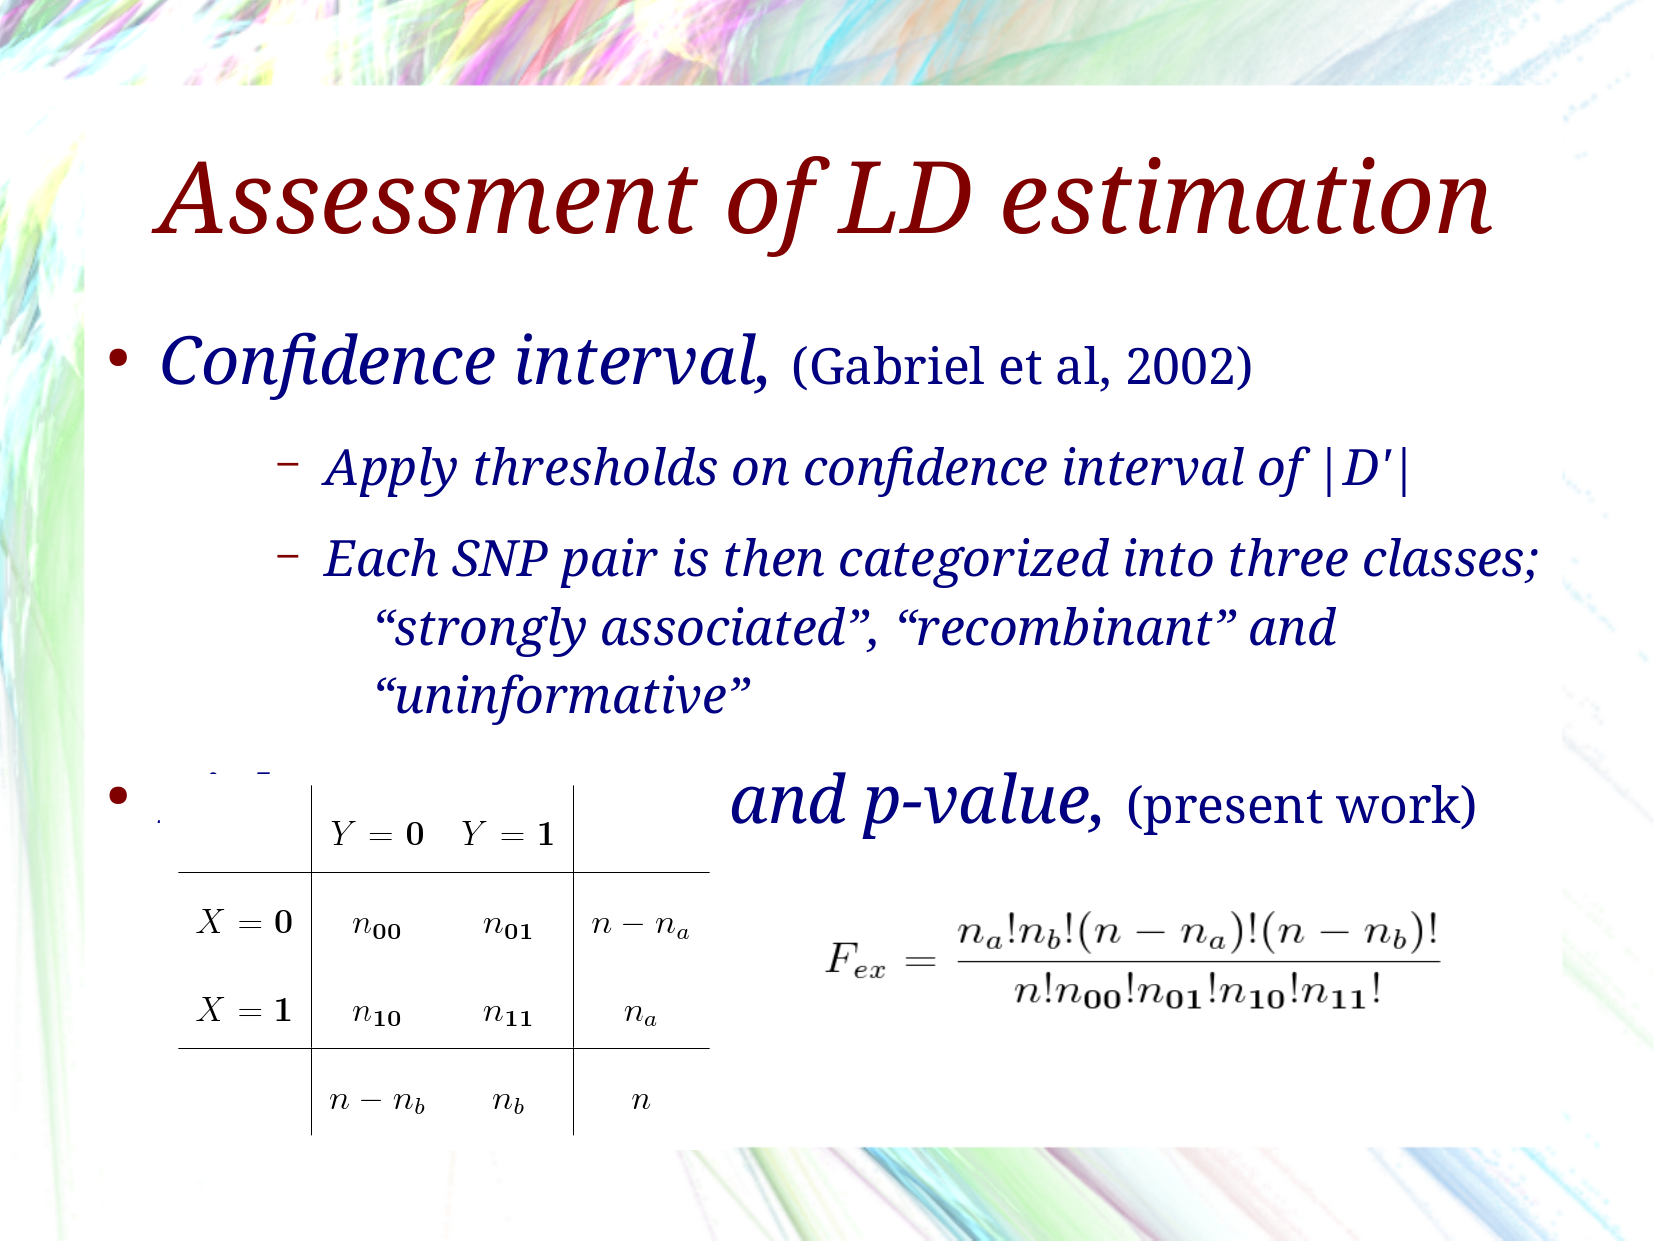

# Assessment of LD estimation
Confidence interval, (Gabriel et al, 2002)
Apply thresholds on confidence interval of |D'|
Each SNP pair is then categorized into three classes;
“strongly associated”, “recombinant” and “uninformative”
Fisher's exact test and p-value, (present work)